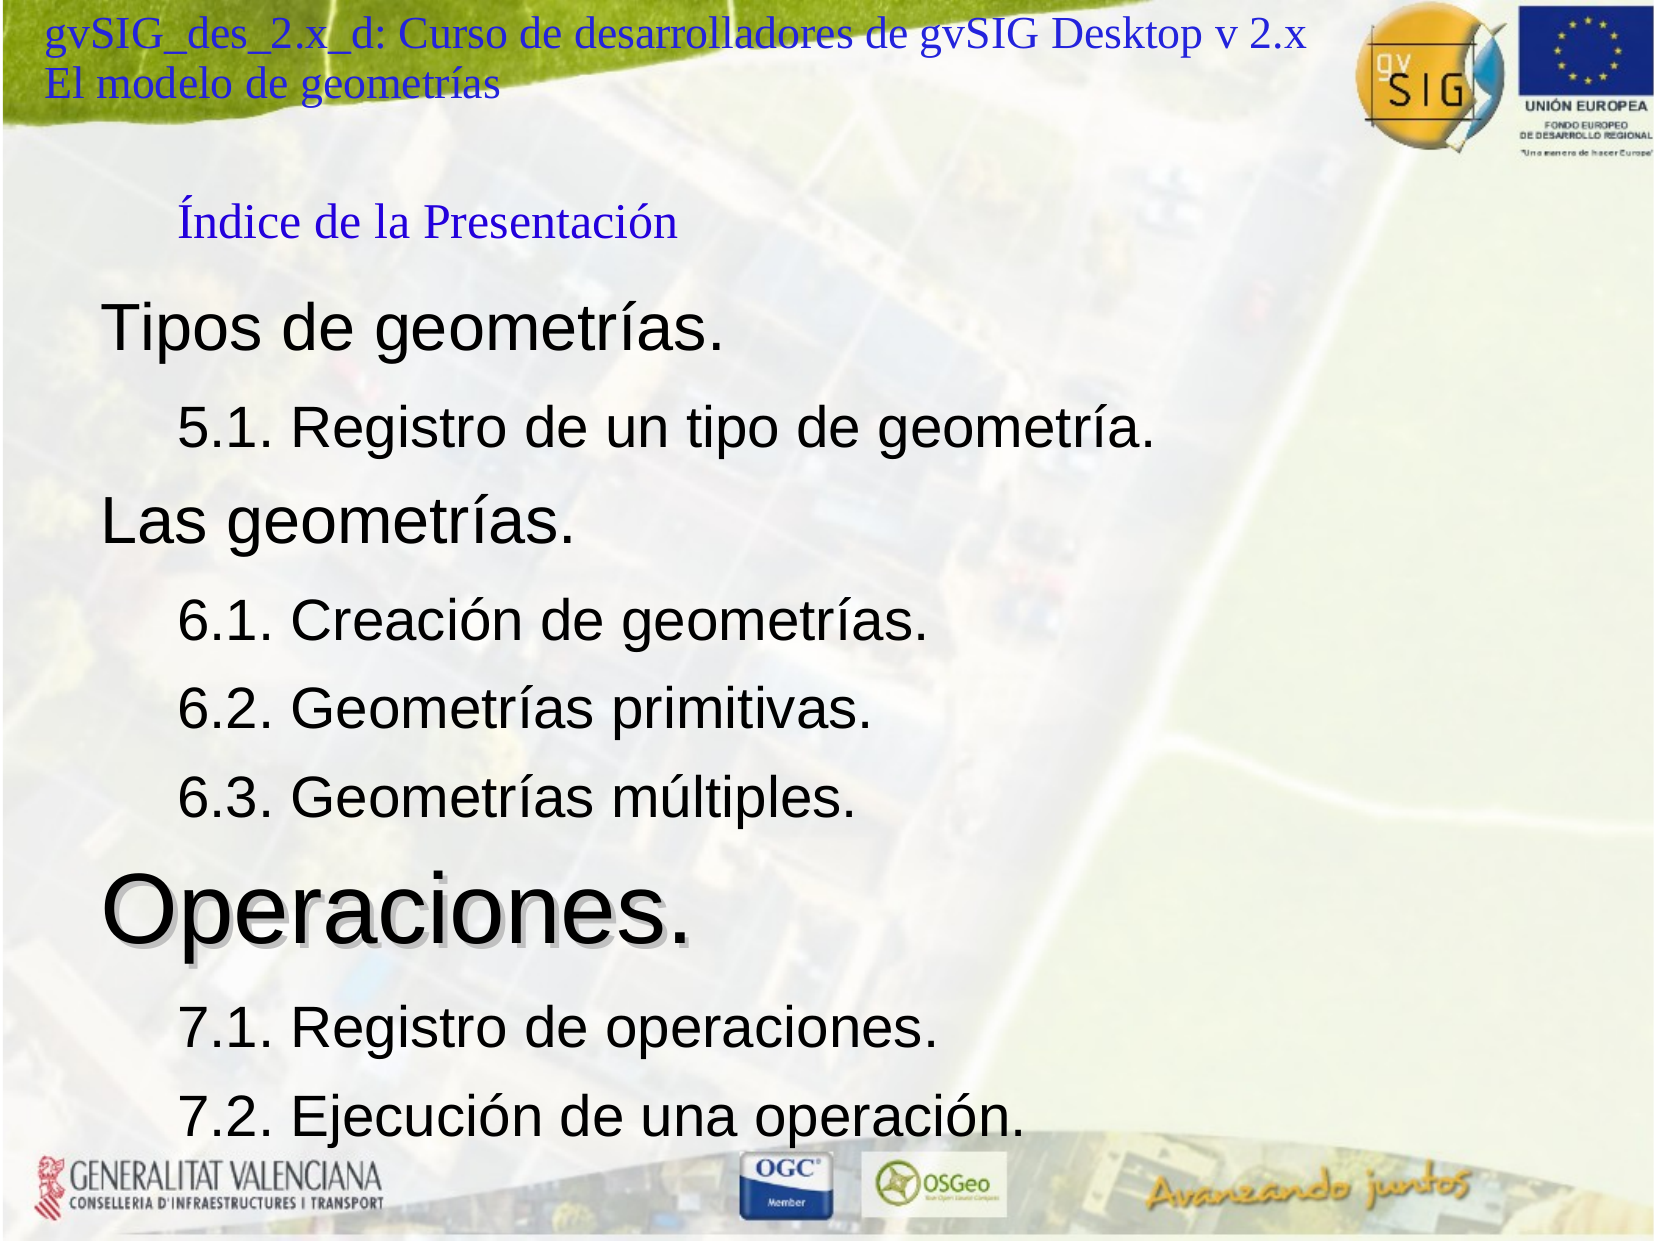

Índice de la Presentación
# Tipos de geometrías.
5.1. Registro de un tipo de geometría.
Las geometrías.
6.1. Creación de geometrías.
6.2. Geometrías primitivas.
6.3. Geometrías múltiples.
Operaciones.
7.1. Registro de operaciones.
7.2. Ejecución de una operación.